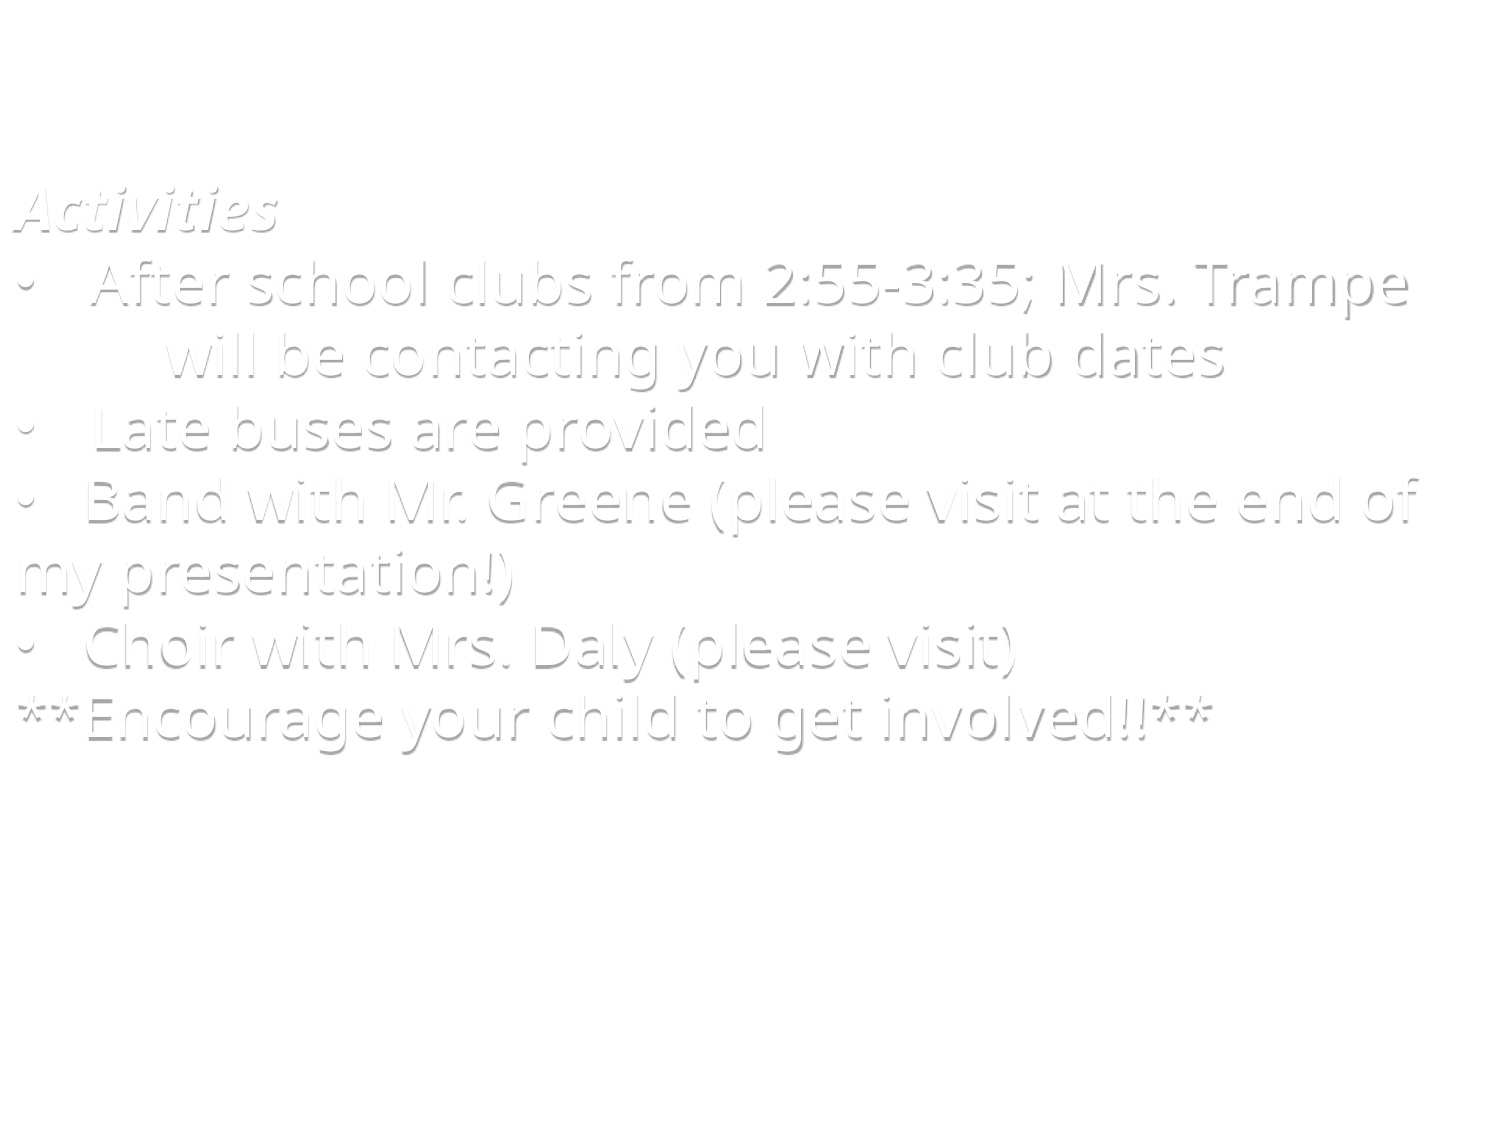

Activities
After school clubs from 2:55-3:35; Mrs. Trampe will be contacting you with club dates
Late buses are provided
 Band with Mr. Greene (please visit at the end of my presentation!)
 Choir with Mrs. Daly (please visit)
**Encourage your child to get involved!!**